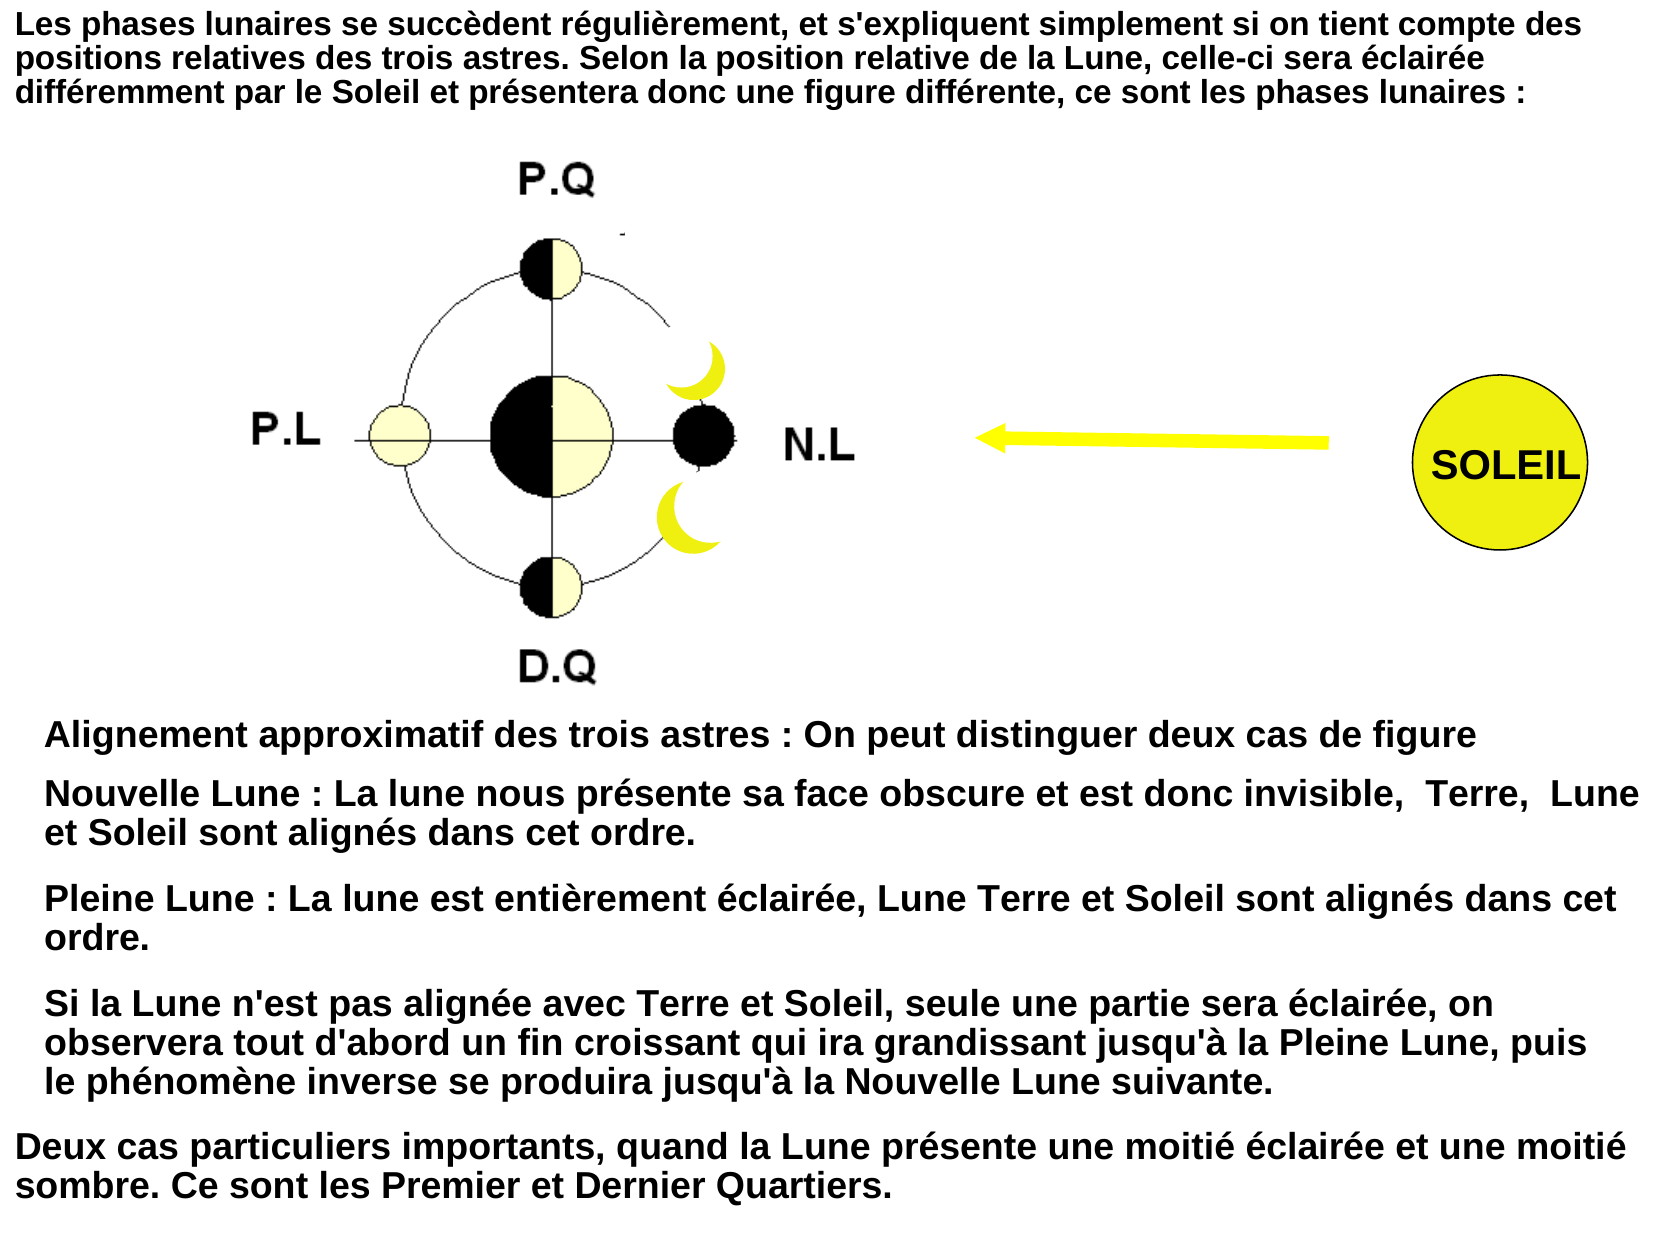

Les phases lunaires se succèdent régulièrement, et s'expliquent simplement si on tient compte des positions relatives des trois astres. Selon la position relative de la Lune, celle-ci sera éclairée différemment par le Soleil et présentera donc une figure différente, ce sont les phases lunaires :
Lumière solaire
SOLEIL
Alignement approximatif des trois astres : On peut distinguer deux cas de figure
Nouvelle Lune : La lune nous présente sa face obscure et est donc invisible, Terre, Lune et Soleil sont alignés dans cet ordre.
Pleine Lune : La lune est entièrement éclairée, Lune Terre et Soleil sont alignés dans cet ordre.
Si la Lune n'est pas alignée avec Terre et Soleil, seule une partie sera éclairée, on observera tout d'abord un fin croissant qui ira grandissant jusqu'à la Pleine Lune, puis le phénomène inverse se produira jusqu'à la Nouvelle Lune suivante.
Deux cas particuliers importants, quand la Lune présente une moitié éclairée et une moitié sombre. Ce sont les Premier et Dernier Quartiers.